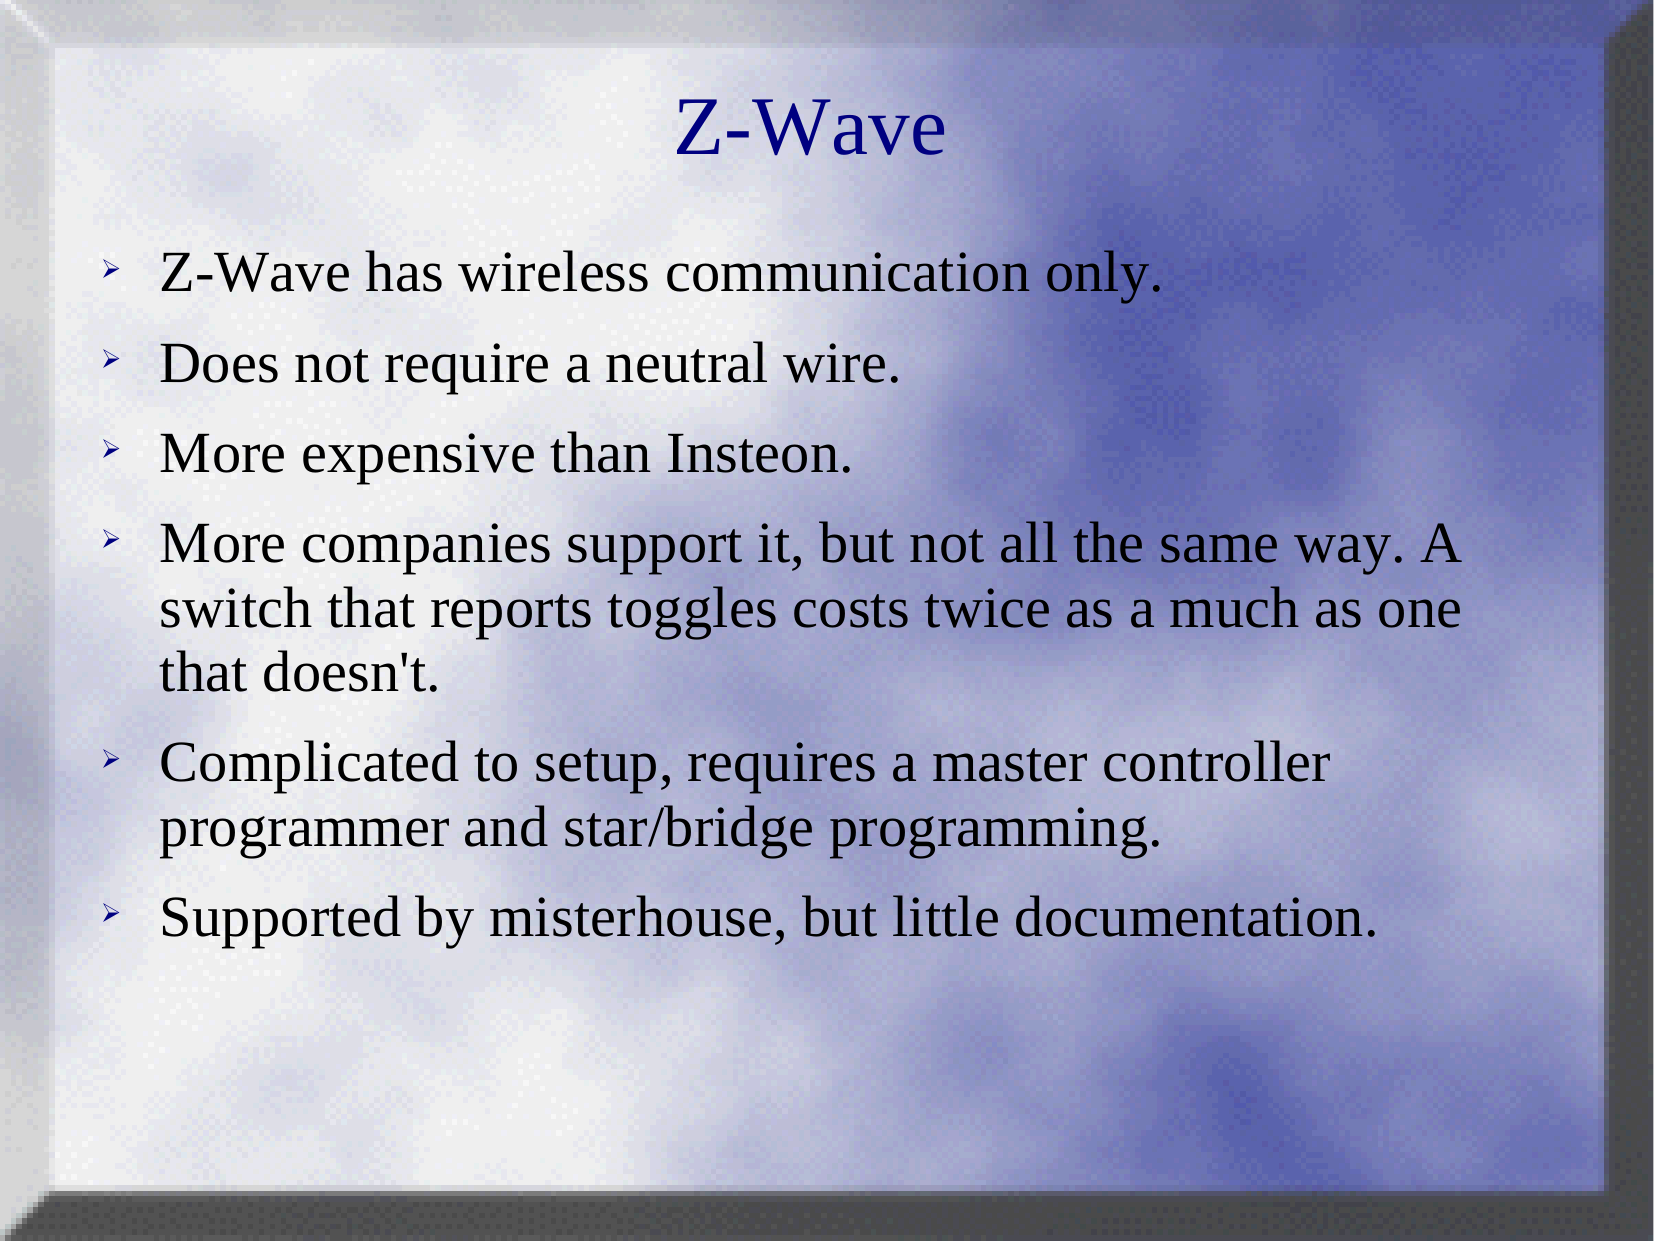

# Z-Wave
Z-Wave has wireless communication only.
Does not require a neutral wire.
More expensive than Insteon.
More companies support it, but not all the same way. A switch that reports toggles costs twice as a much as one that doesn't.
Complicated to setup, requires a master controller programmer and star/bridge programming.
Supported by misterhouse, but little documentation.